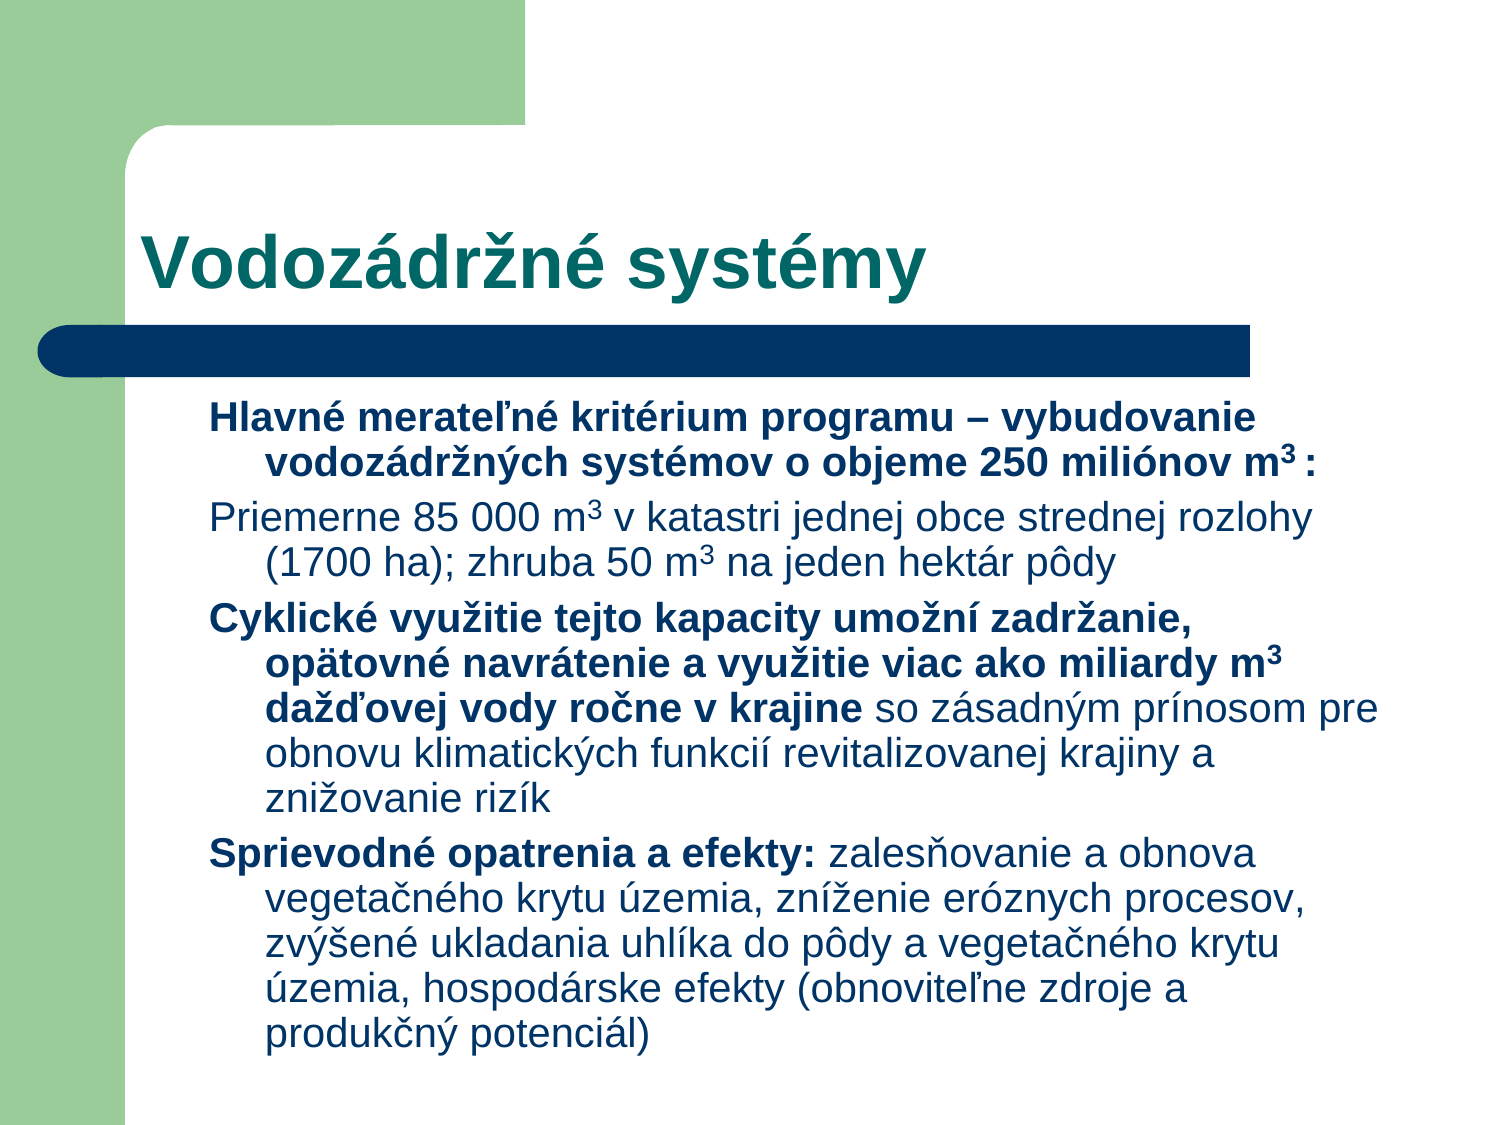

# Vodozádržné systémy
Hlavné merateľné kritérium programu – vybudovanie vodozádržných systémov o objeme 250 miliónov m3 :
Priemerne 85 000 m3 v katastri jednej obce strednej rozlohy (1700 ha); zhruba 50 m3 na jeden hektár pôdy
Cyklické využitie tejto kapacity umožní zadržanie, opätovné navrátenie a využitie viac ako miliardy m3 dažďovej vody ročne v krajine so zásadným prínosom pre obnovu klimatických funkcií revitalizovanej krajiny a znižovanie rizík
Sprievodné opatrenia a efekty: zalesňovanie a obnova vegetačného krytu územia, zníženie eróznych procesov, zvýšené ukladania uhlíka do pôdy a vegetačného krytu územia, hospodárske efekty (obnoviteľne zdroje a produkčný potenciál)